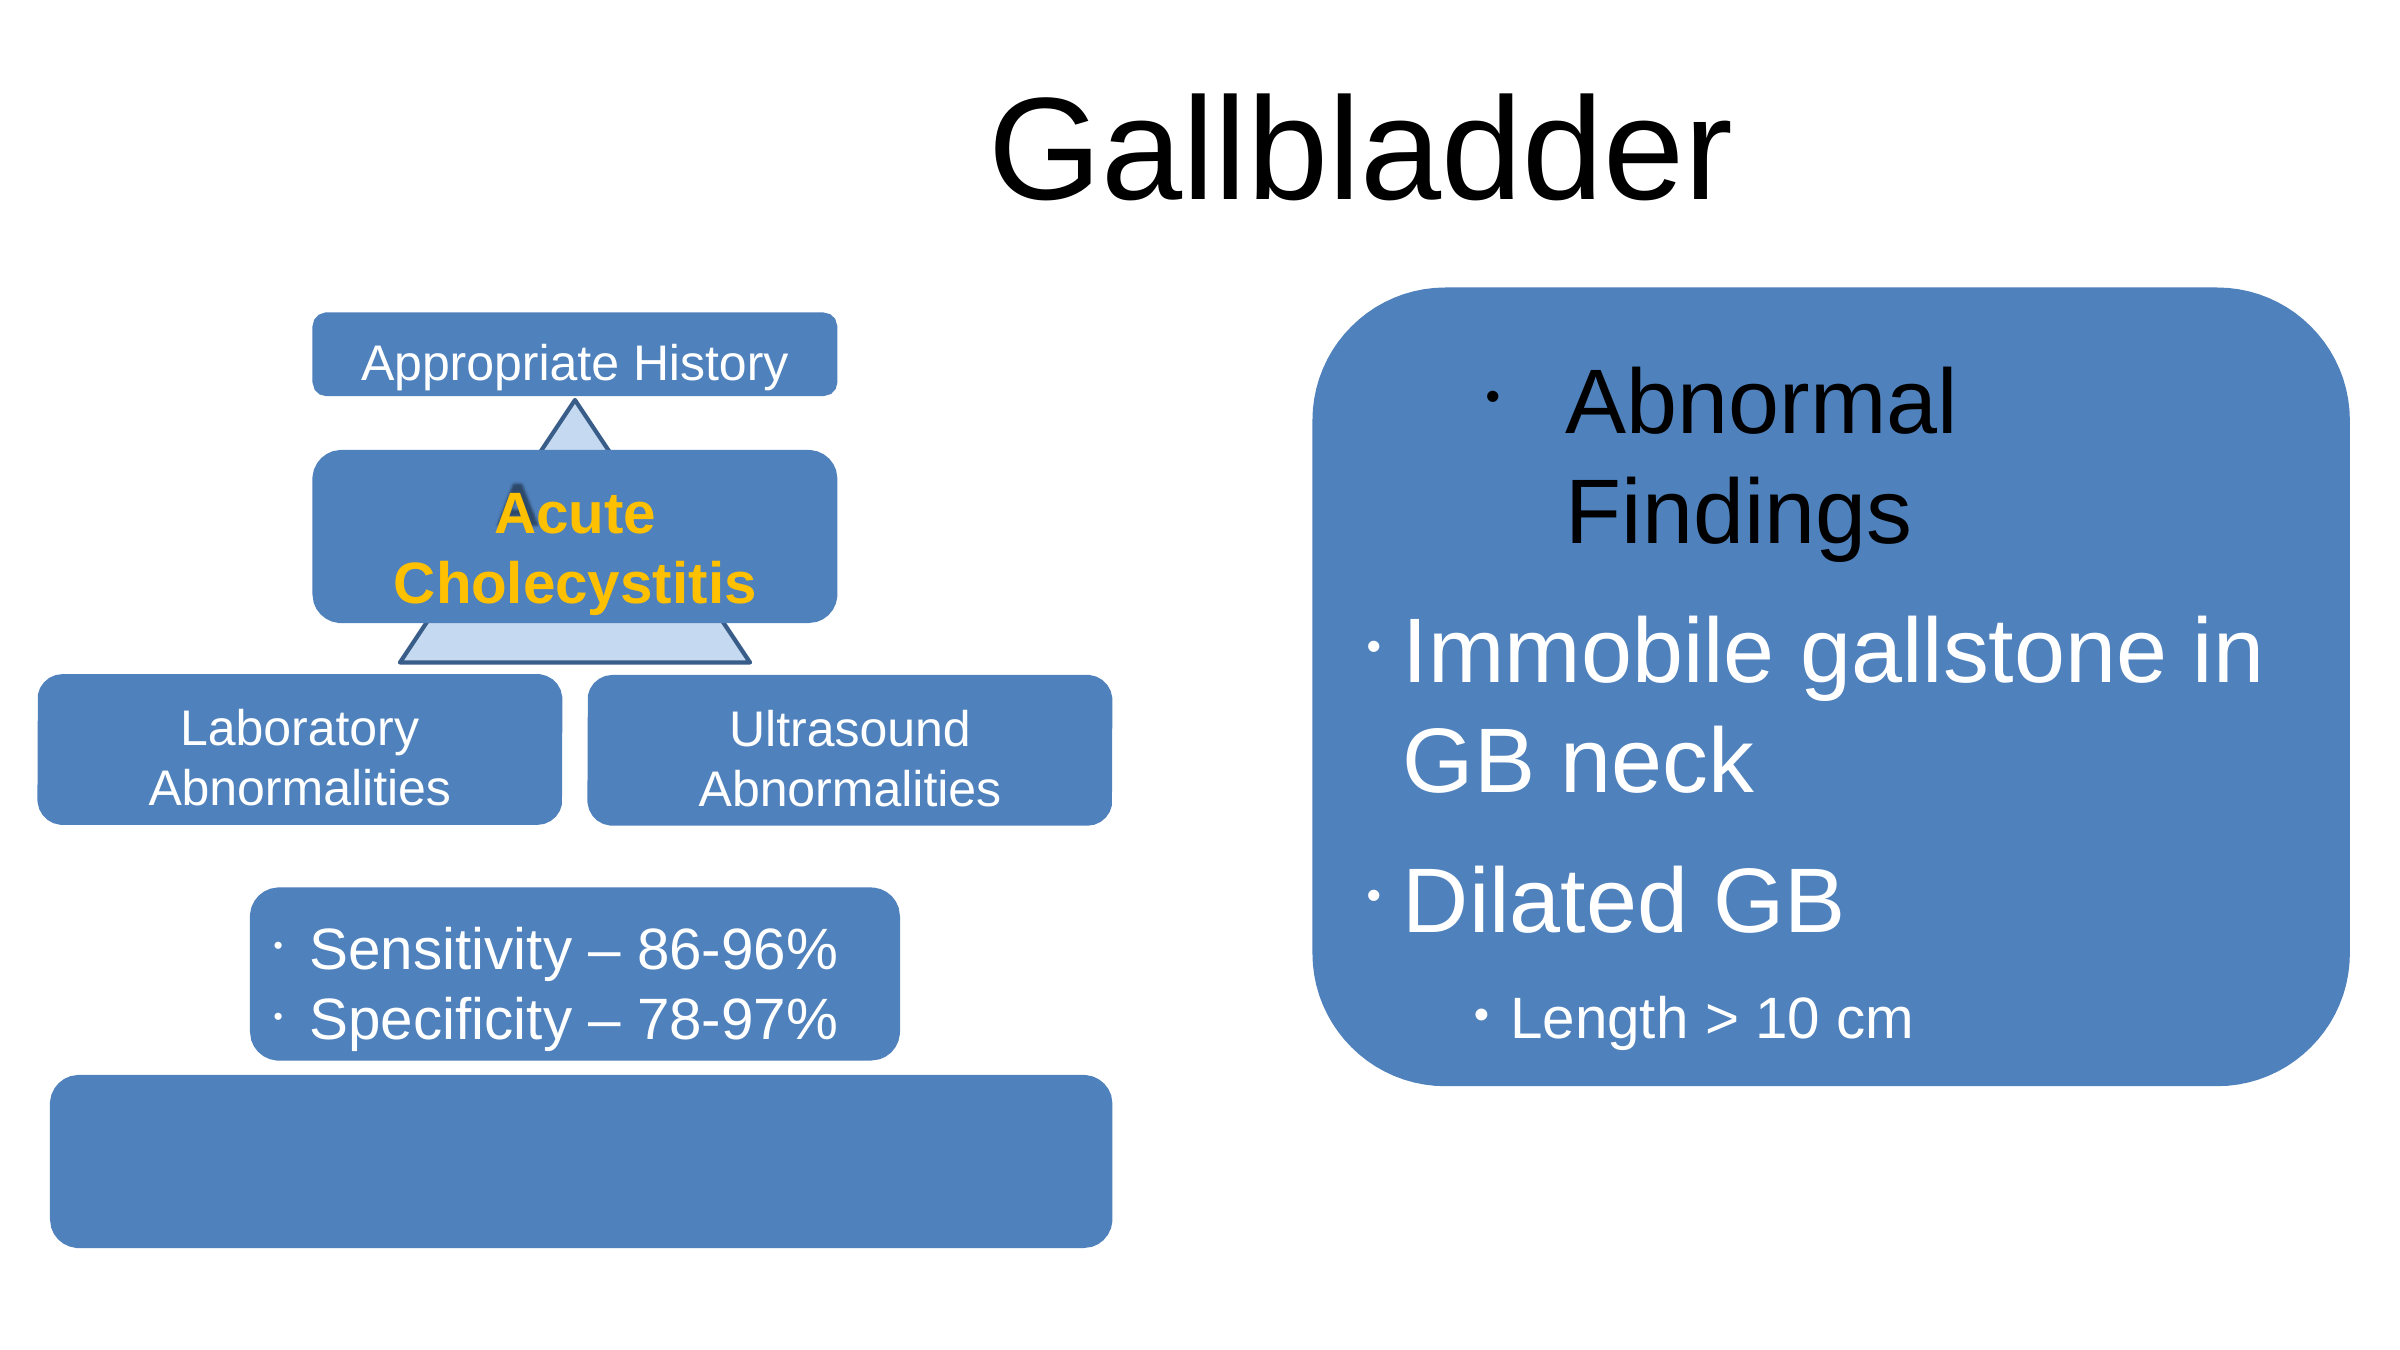

# Gallbladder
Appropriate History
Acute Cholecystitis
Abnormal Findings
Immobile gallstone in GB neck
Dilated GB
Length > 10 cm
Width > 5 cm
GB wall thickening > 3 mm
Pericholecystic fluid
Sonographic Murphy’s sign
Dilated CBD
> 3mm or 1/10 pt’s age in mm
Laboratory Abnormalities
Ultrasound Abnormalities
Sensitivity – 86-96%
Specificity – 78-97%
Gallstones + Sonographic Murphy’s
PPV – 92.2%